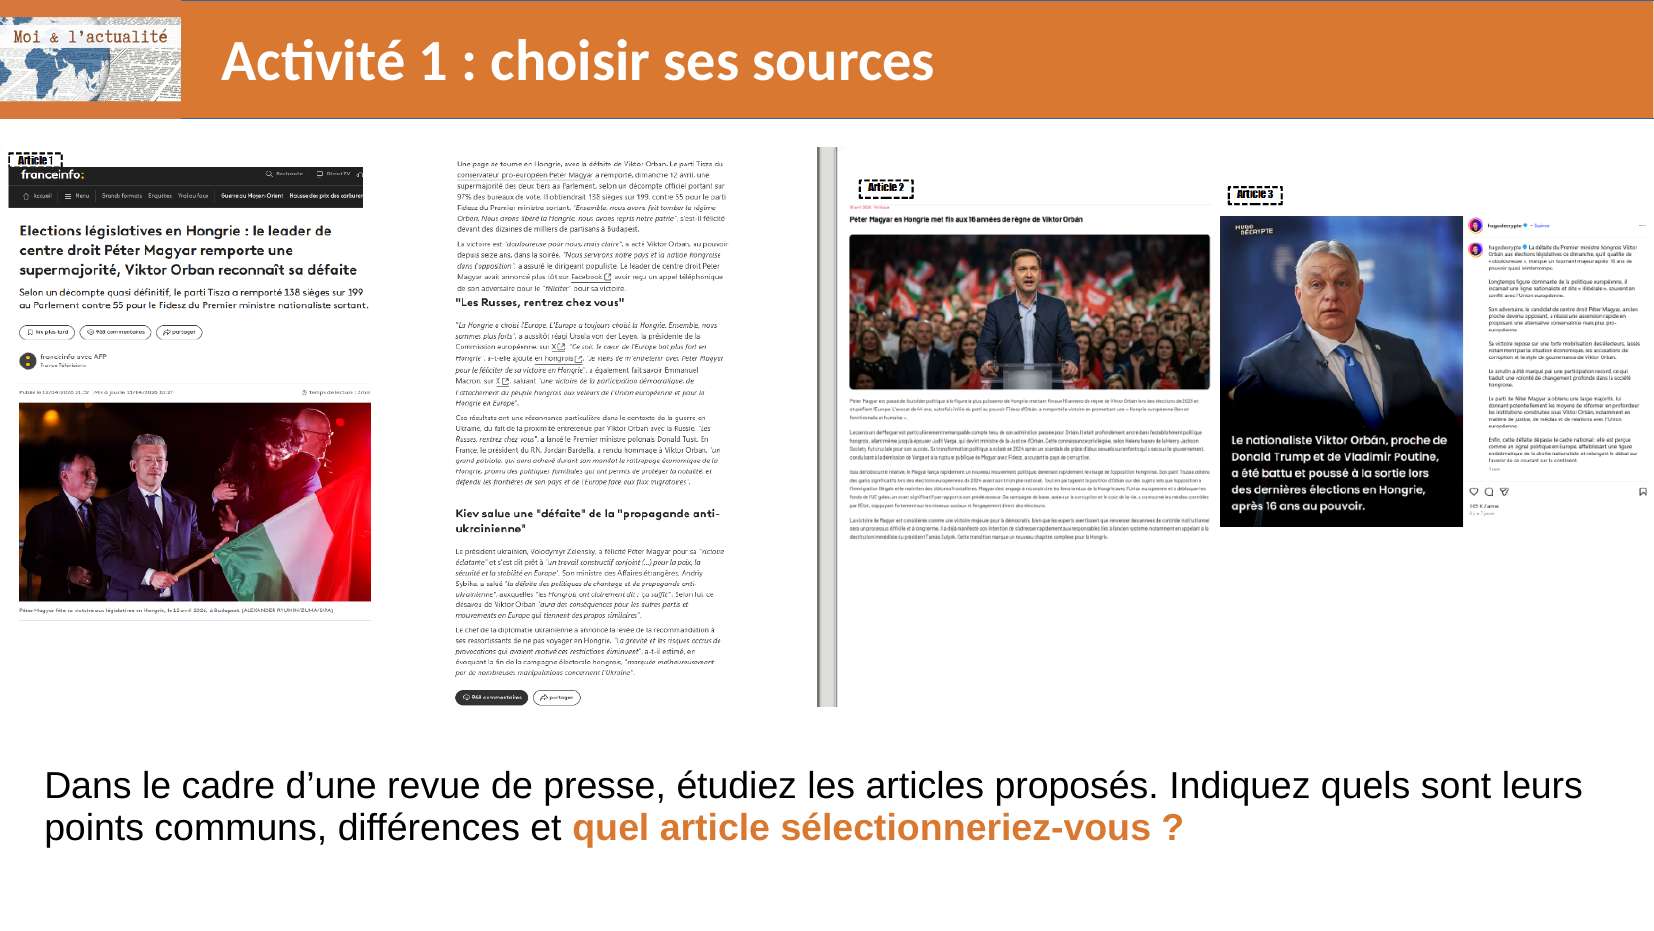

Activité 1 : choisir ses sources
Dans le cadre d’une revue de presse, étudiez les articles proposés. Indiquez quels sont leurs points communs, différences et quel article sélectionneriez-vous ?